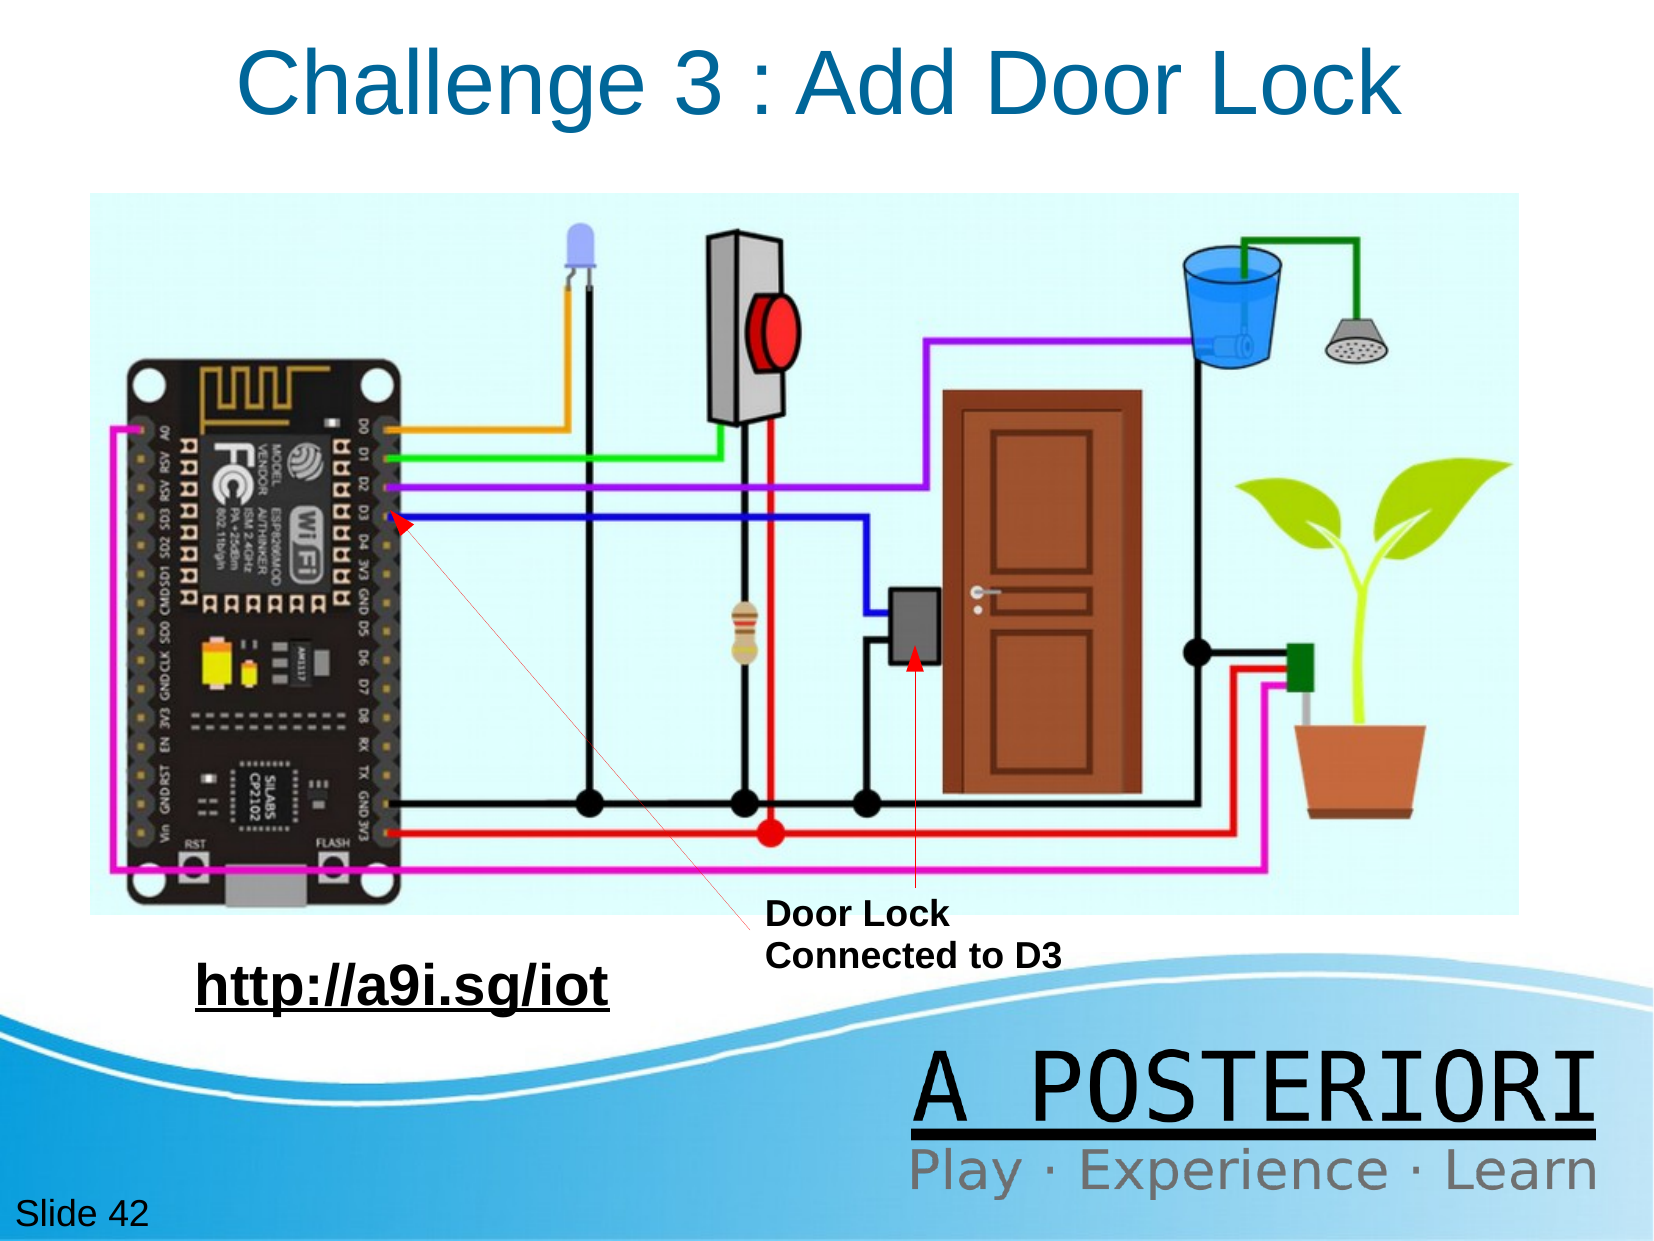

# Challenge 3 : Add Door Lock
Door Lock
Connected to D3
http://a9i.sg/iot